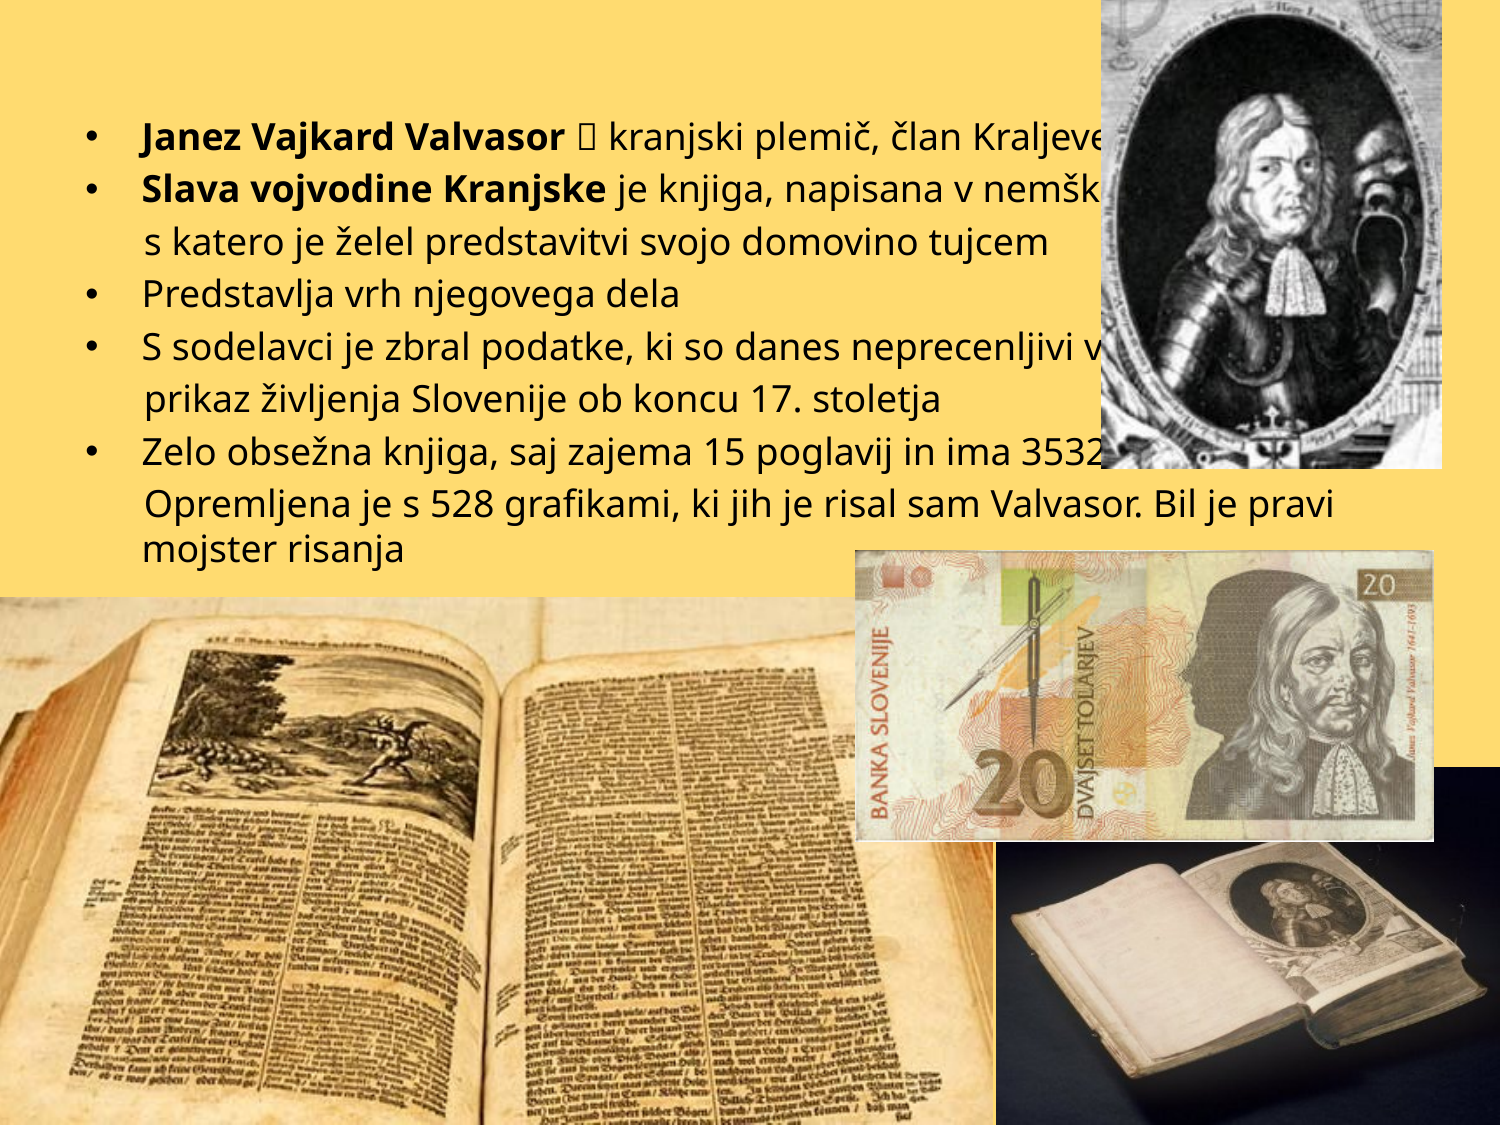

#
Janez Vajkard Valvasor  kranjski plemič, član Kraljeve družbe
Slava vojvodine Kranjske je knjiga, napisana v nemškem jeziku,
 s katero je želel predstavitvi svojo domovino tujcem
Predstavlja vrh njegovega dela
S sodelavci je zbral podatke, ki so danes neprecenljivi vir za
 prikaz življenja Slovenije ob koncu 17. stoletja
Zelo obsežna knjiga, saj zajema 15 poglavij in ima 3532 strani.
 Opremljena je s 528 grafikami, ki jih je risal sam Valvasor. Bil je pravi mojster risanja